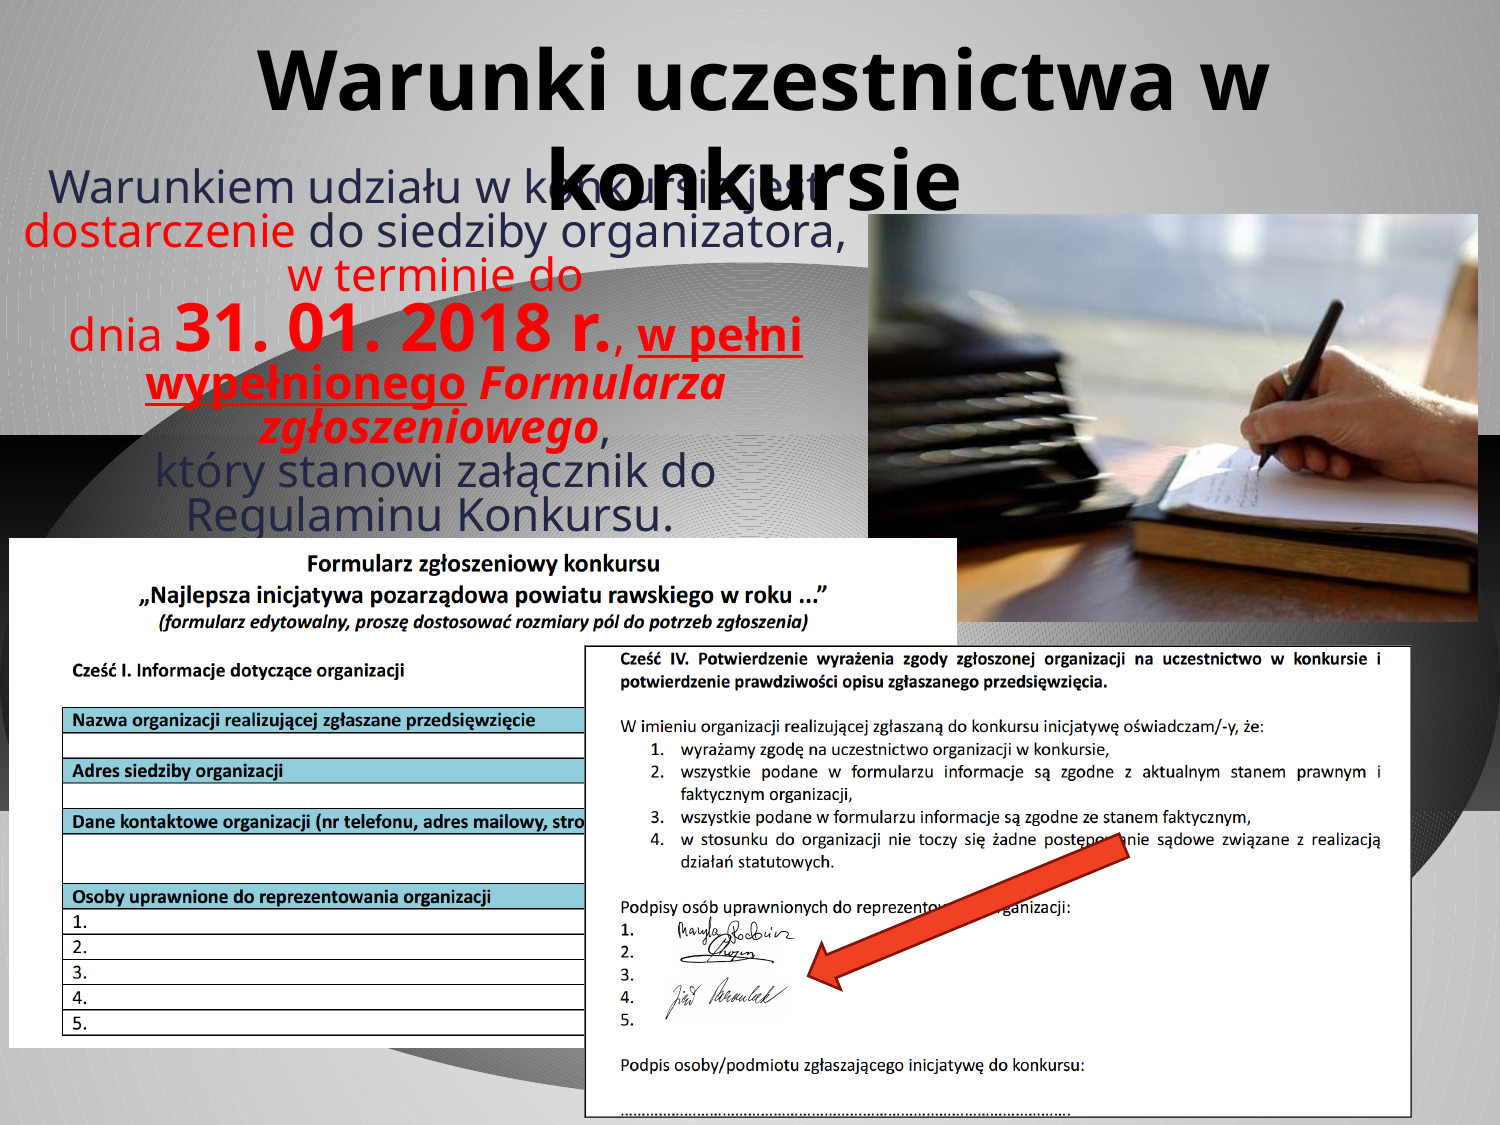

Warunki uczestnictwa w konkursie
# Warunkiem udziału w konkursie jest dostarczenie do siedziby organizatora, w terminie do dnia 31. 01. 2018 r., w pełni wypełnionego Formularza zgłoszeniowego, który stanowi załącznik do Regulaminu Konkursu.